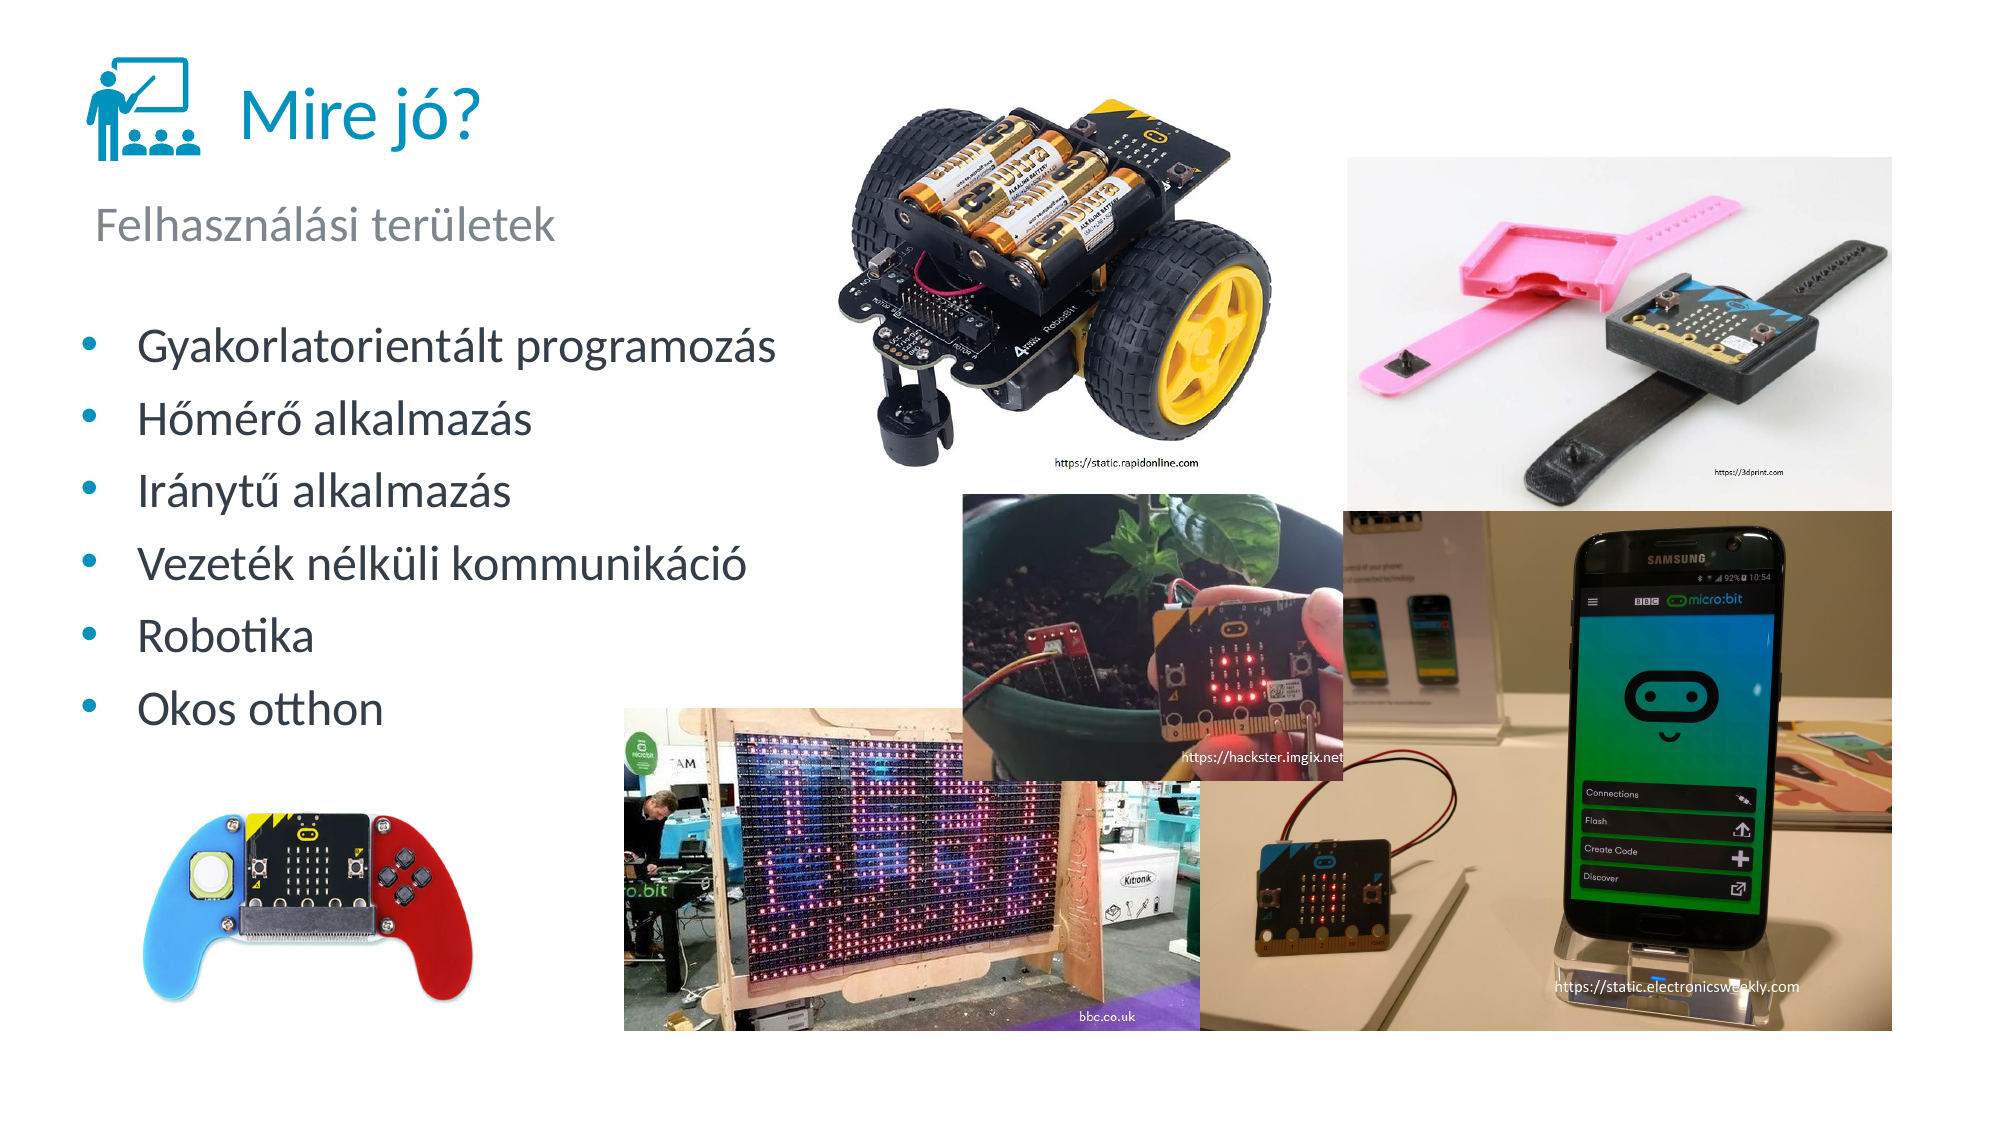

# Mire jó?
Felhasználási területek
Gyakorlatorientált programozás
Hőmérő alkalmazás
Iránytű alkalmazás
Vezeték nélküli kommunikáció
Robotika
Okos otthon